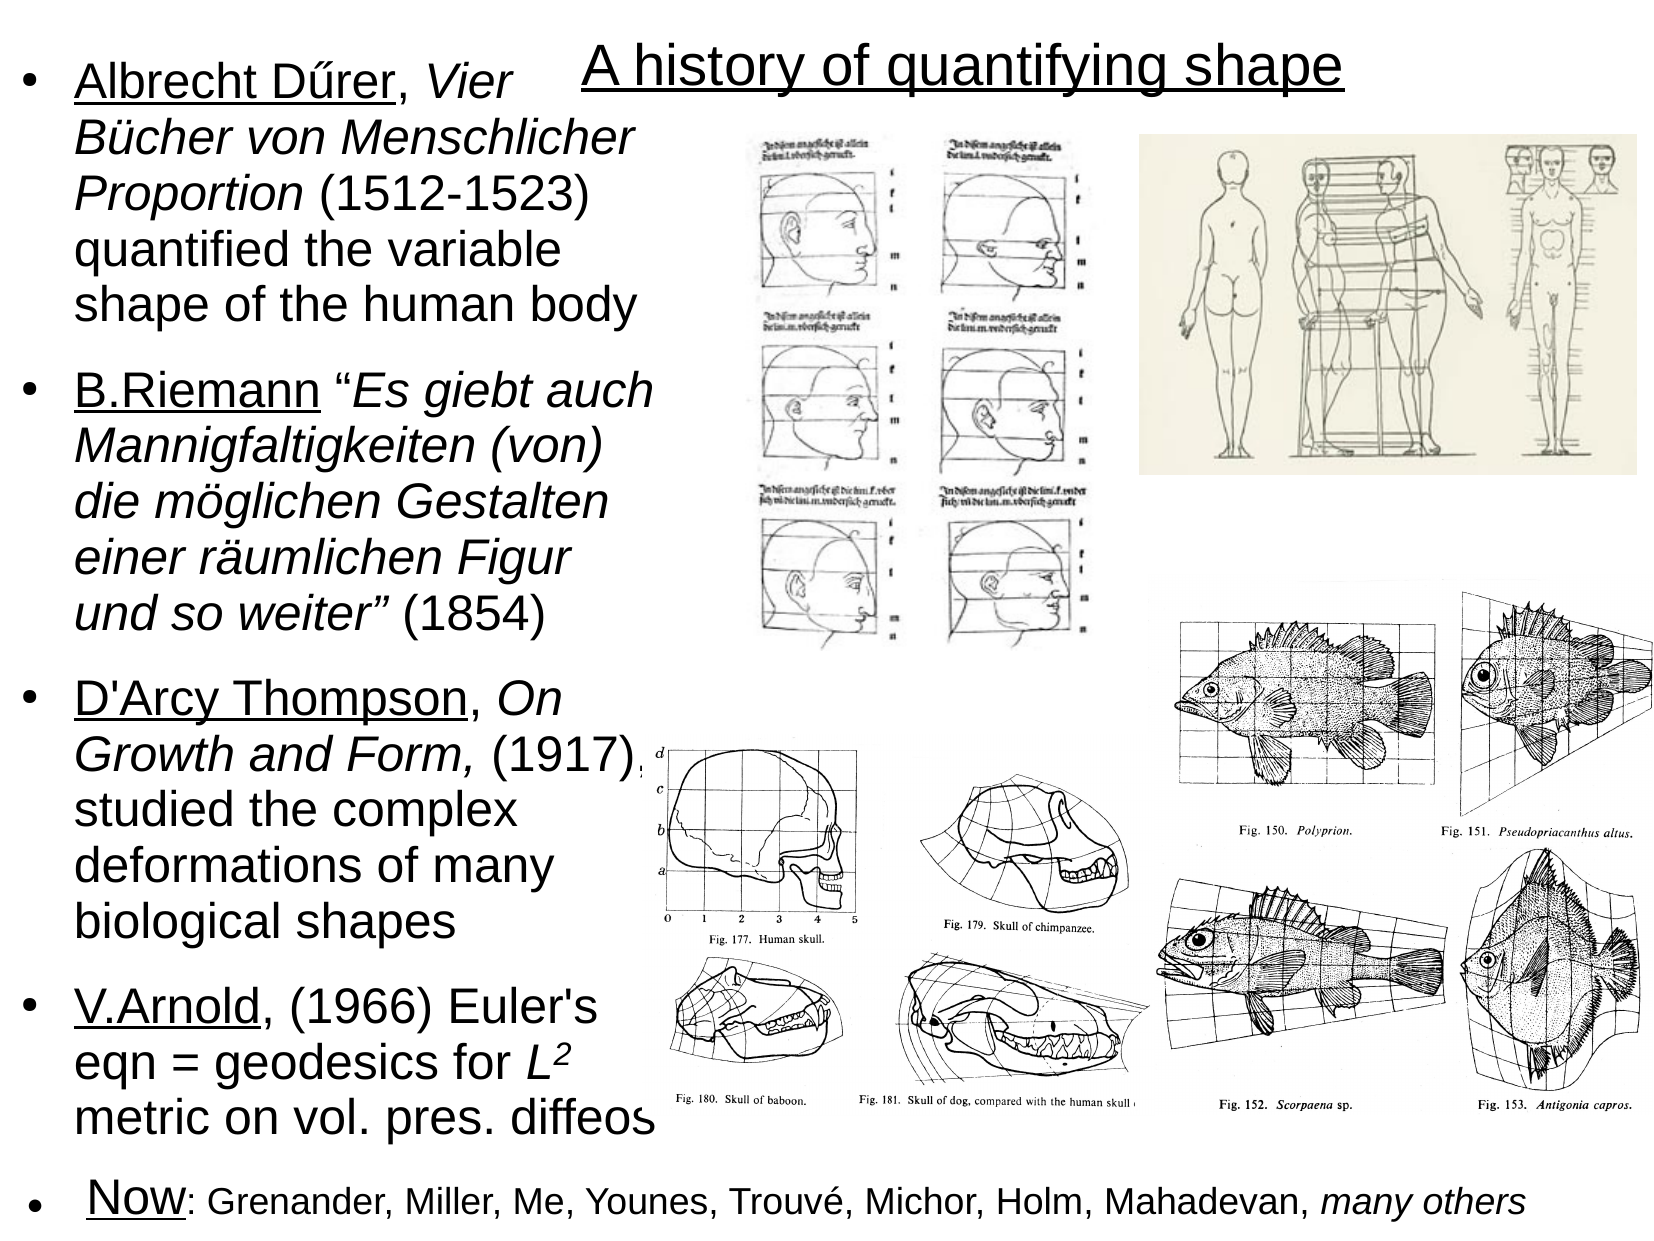

A history of quantifying shape
# Albrecht Dűrer, Vier Bücher von Menschlicher Proportion (1512-1523) quantified the variable shape of the human body
B.Riemann “Es giebt auch Mannigfaltigkeiten (von) die möglichen Gestalten einer räumlichen Figur und so weiter” (1854)
D'Arcy Thompson, On Growth and Form, (1917), studied the complex deformations of many biological shapes
V.Arnold, (1966) Euler's eqn = geodesics for L2 metric on vol. pres. diffeos
● Now: Grenander, Miller, Me, Younes, Trouvé, Michor, Holm, Mahadevan, many others